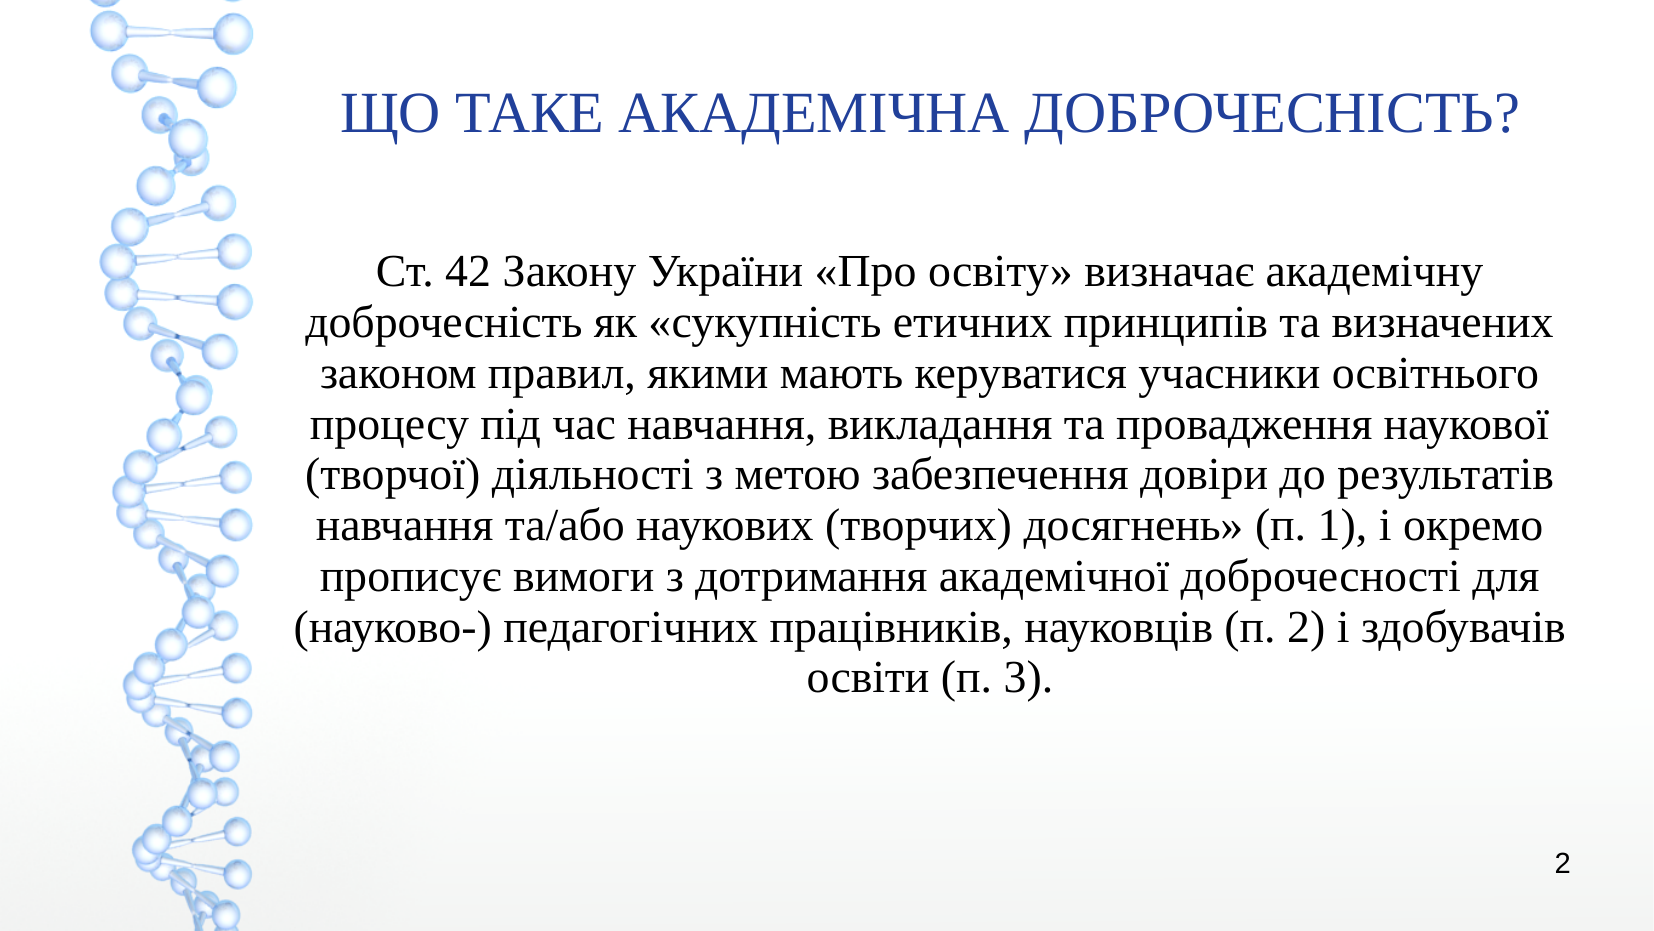

# ЩО ТАКЕ АКАДЕМІЧНА ДОБРОЧЕСНІСТЬ?
Ст. 42 Закону України «Про освіту» визначає академічну доброчесність як «сукупність етичних принципів та визначених законом правил, якими мають керуватися учасники освітнього процесу під час навчання, викладання та провадження наукової (творчої) діяльності з метою забезпечення довіри до результатів навчання та/або наукових (творчих) досягнень» (п. 1), і окремо прописує вимоги з дотримання академічної доброчесності для (науково-) педагогічних працівників, науковців (п. 2) і здобувачів освіти (п. 3).
2